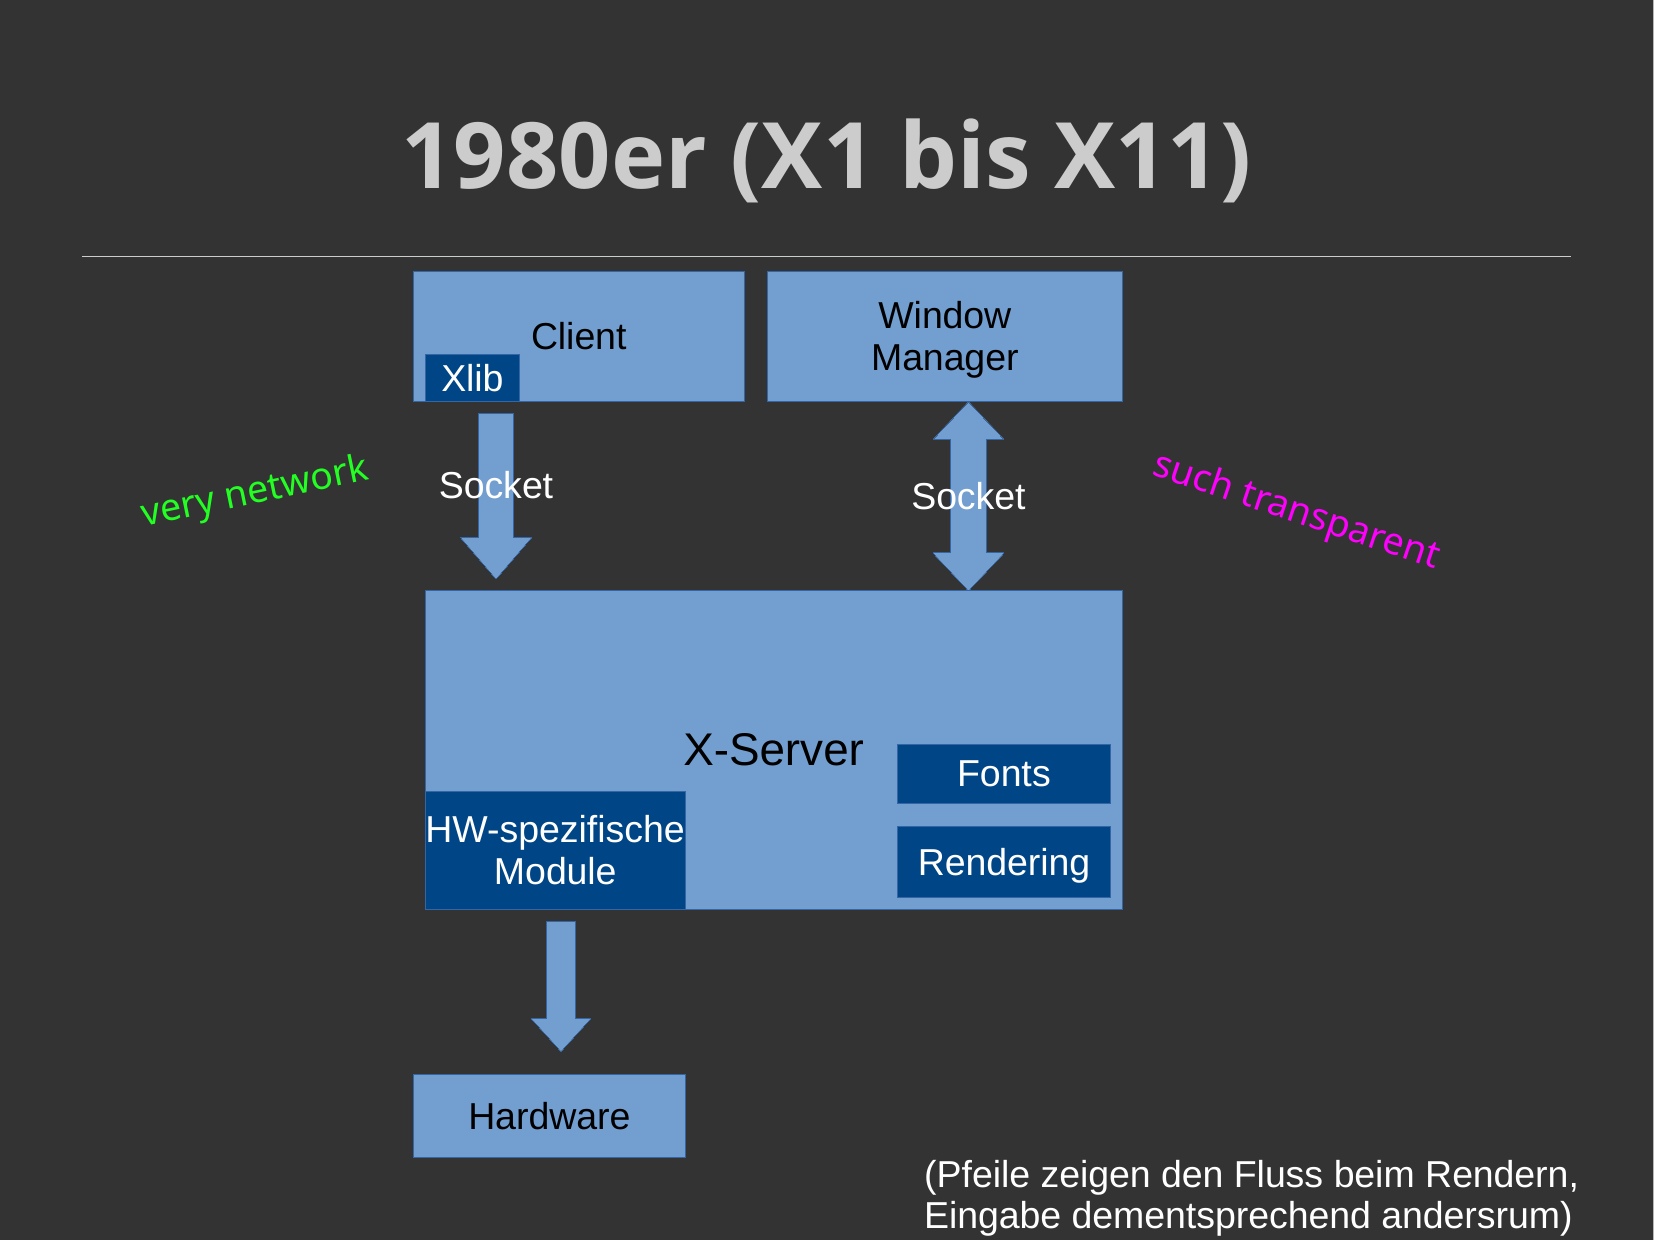

# 1980er (X1 bis X11)
Client
Window
Manager
Xlib
Socket
Socket
very network
such transparent
X-Server
Fonts
HW-spezifische
Module
Rendering
Hardware
(Pfeile zeigen den Fluss beim Rendern,
Eingabe dementsprechend andersrum)